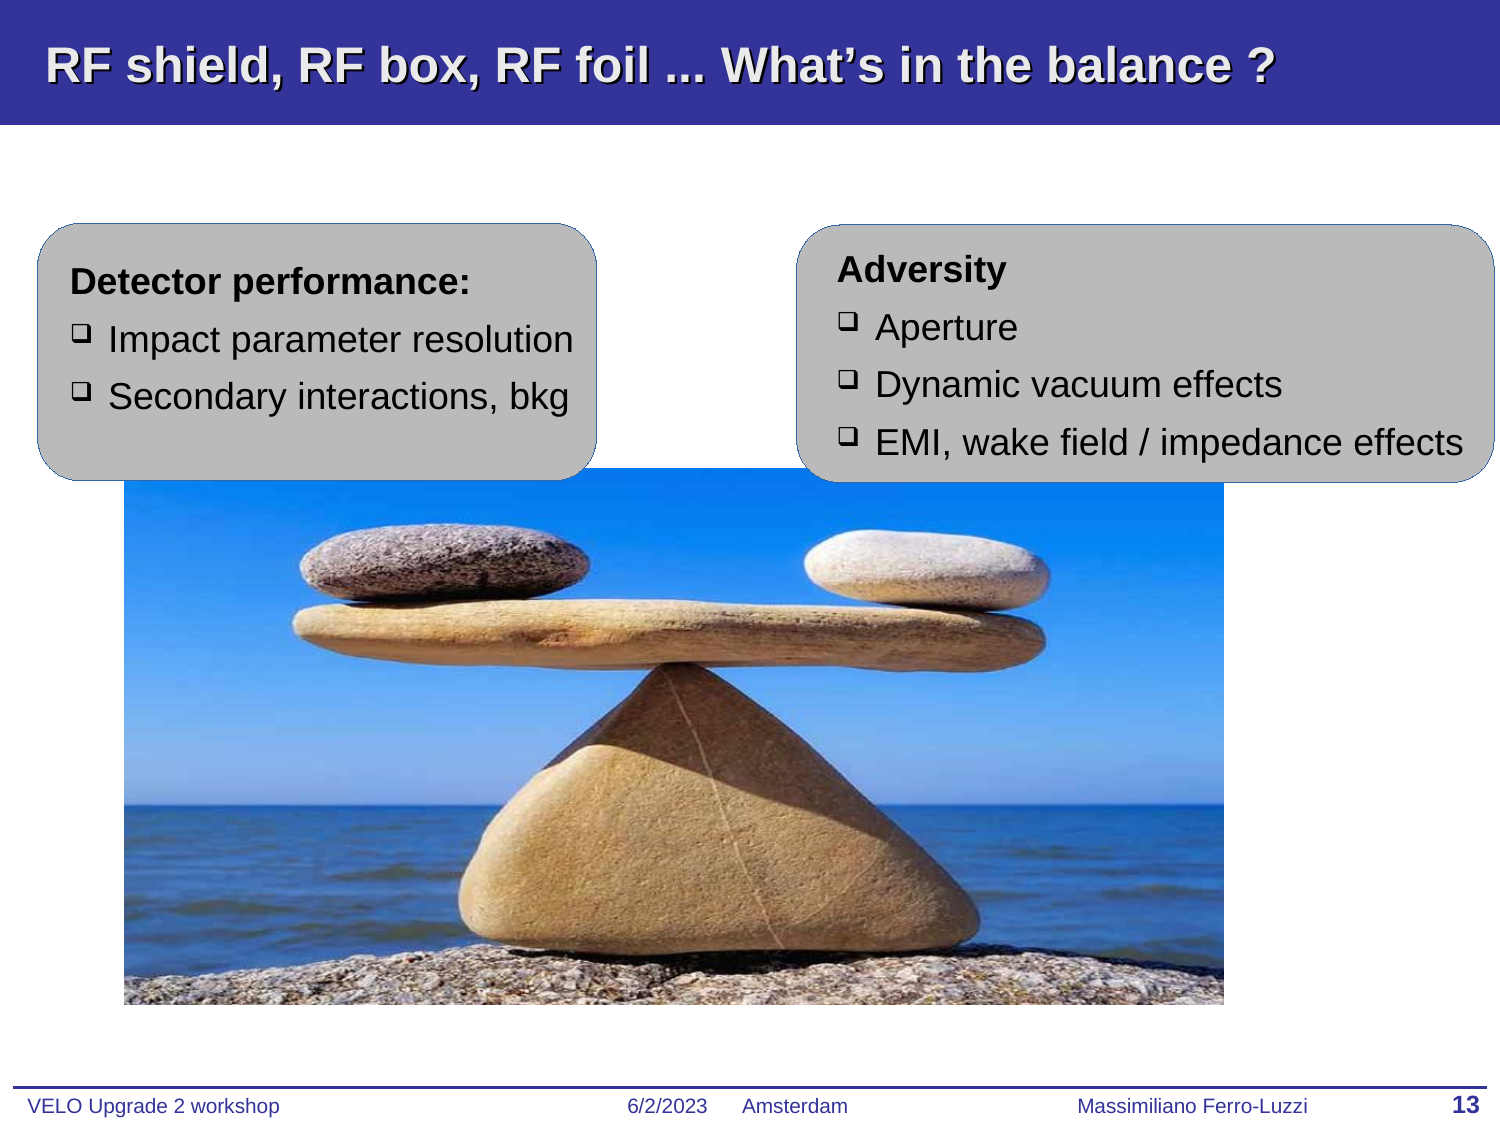

# RF shield, RF box, RF foil ... What’s in the balance ?
Adversity
Aperture
Dynamic vacuum effects
EMI, wake field / impedance effects
Detector performance:
Impact parameter resolution
Secondary interactions, bkg